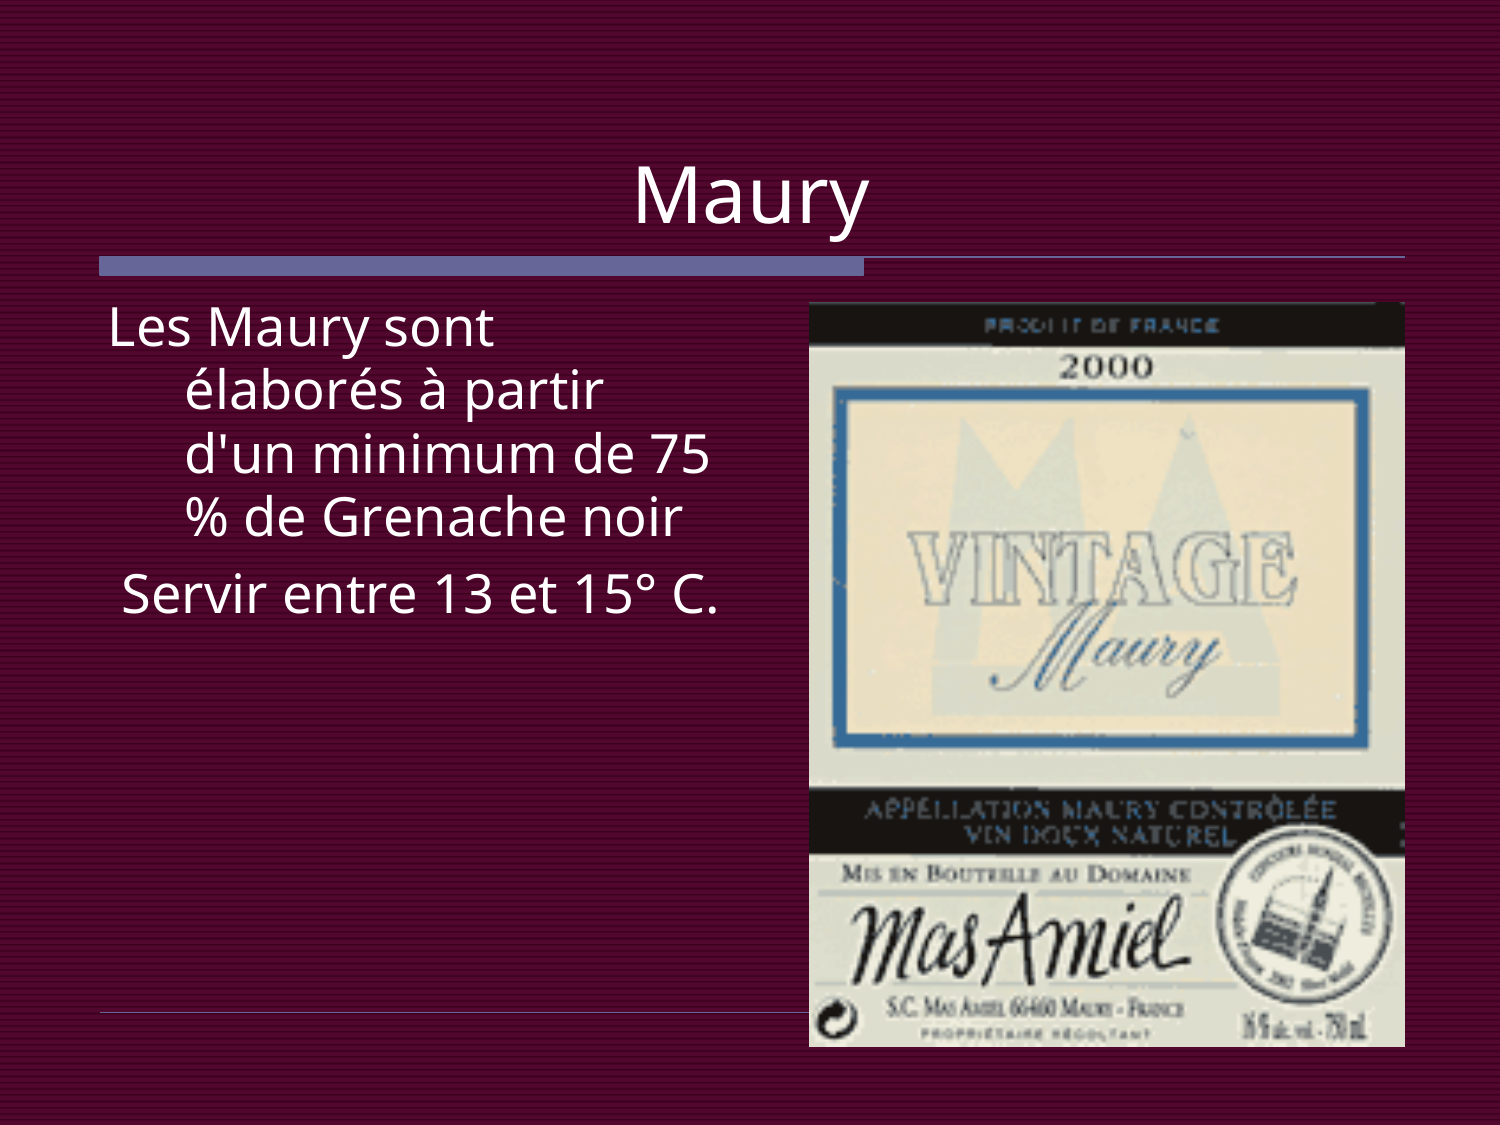

# Maury
Les Maury sont élaborés à partir d'un minimum de 75 % de Grenache noir
 Servir entre 13 et 15° C.